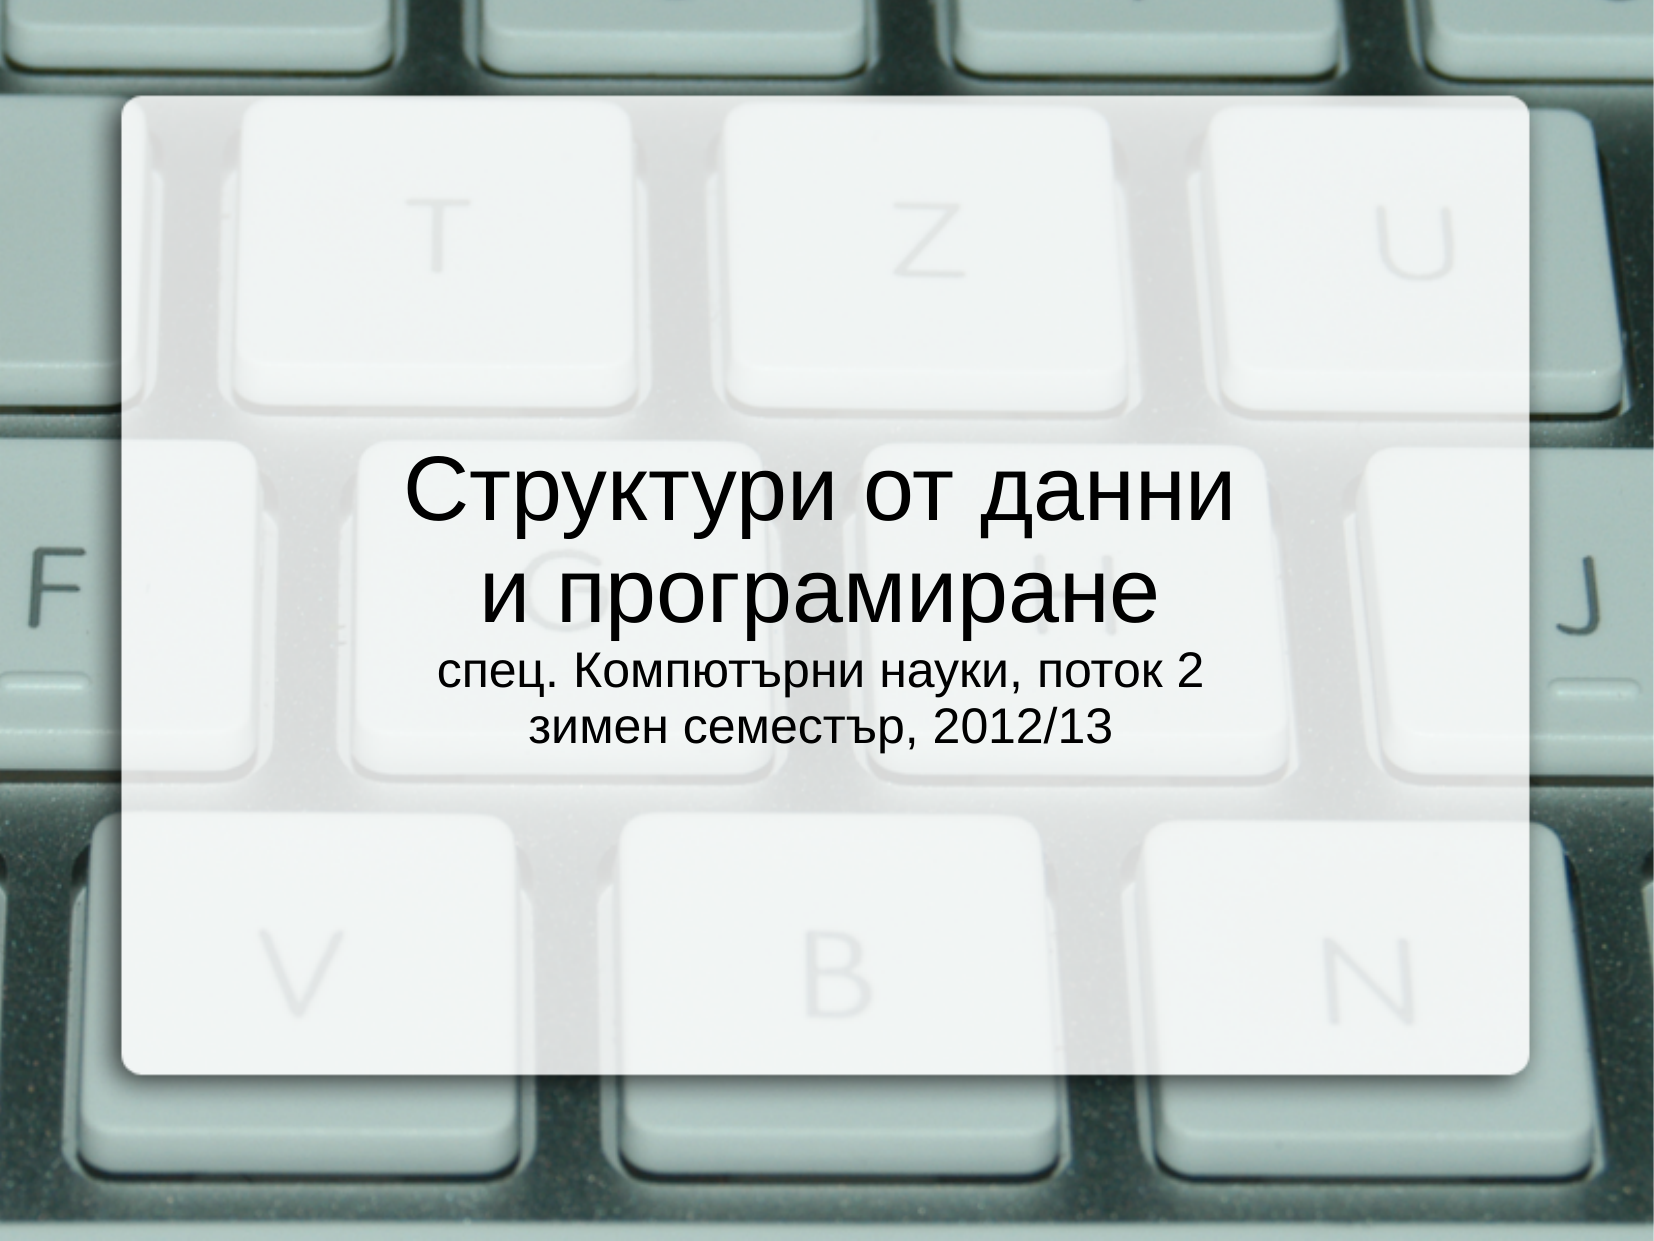

# Структури от данни и програмиране
спец. Компютърни науки, поток 2
зимен семестър, 2012/13